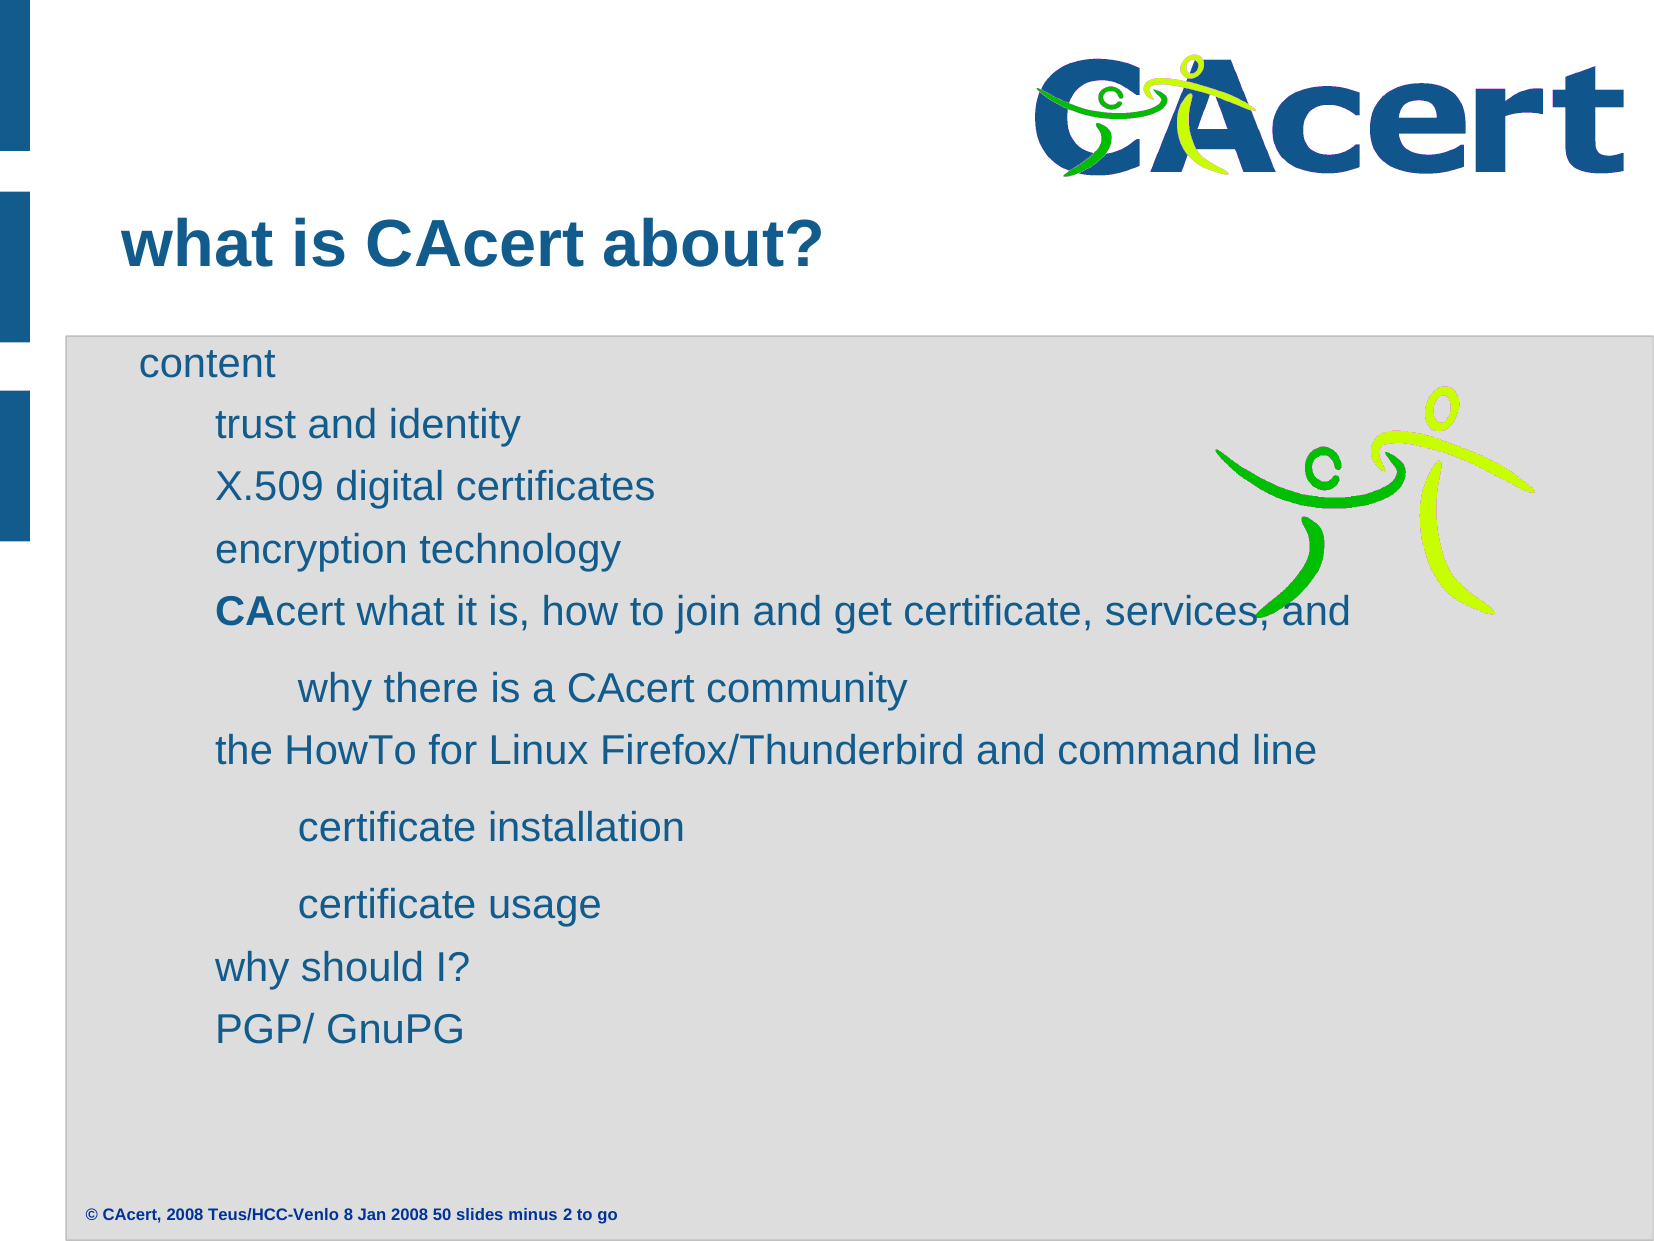

# what is CAcert about?
content
trust and identity
X.509 digital certificates
encryption technology
CAcert what it is, how to join and get certificate, services, and
why there is a CAcert community
the HowTo for Linux Firefox/Thunderbird and command line
certificate installation
certificate usage
why should I?
PGP/ GnuPG